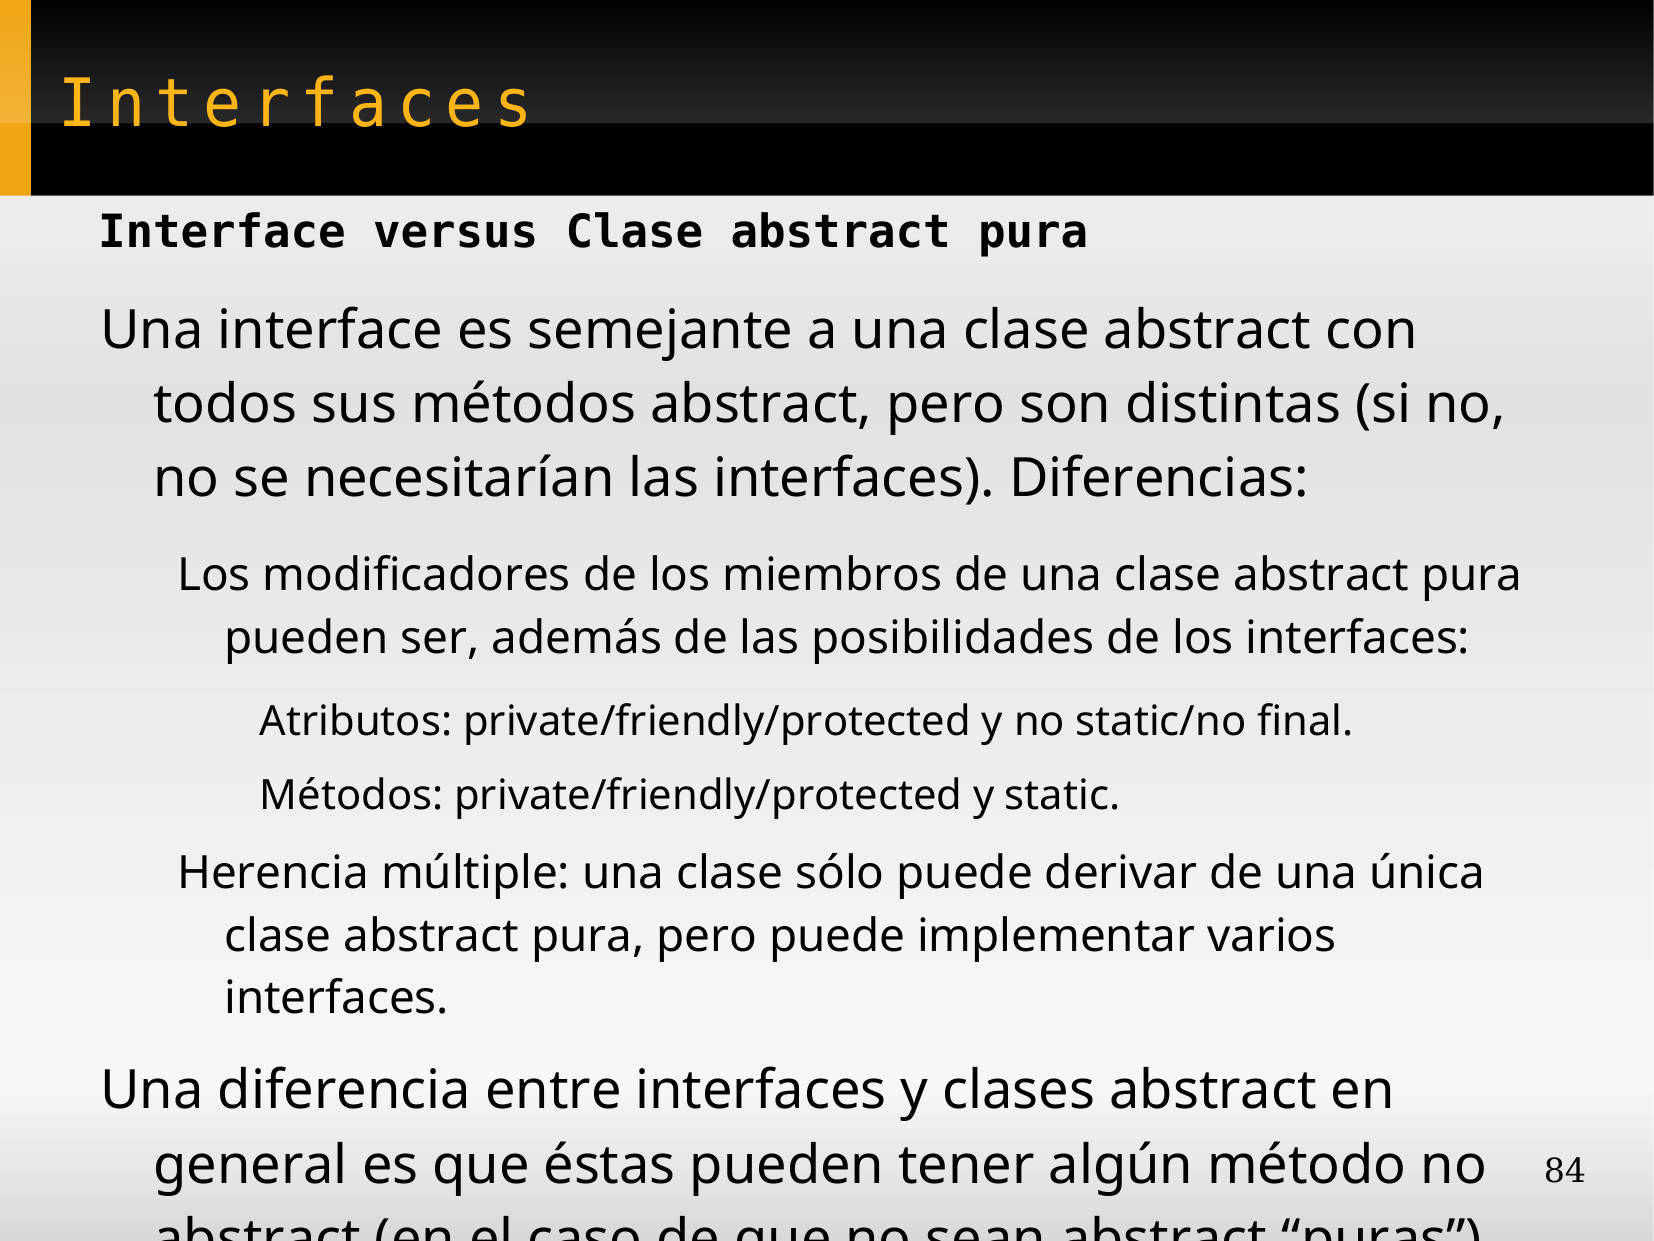

# Interfaces
Interface versus Clase abstract pura
Una interface es semejante a una clase abstract con todos sus métodos abstract, pero son distintas (si no, no se necesitarían las interfaces). Diferencias:
Los modificadores de los miembros de una clase abstract pura pueden ser, además de las posibilidades de los interfaces:
Atributos: private/friendly/protected y no static/no final.
Métodos: private/friendly/protected y static.
Herencia múltiple: una clase sólo puede derivar de una única clase abstract pura, pero puede implementar varios interfaces.
Una diferencia entre interfaces y clases abstract en general es que éstas pueden tener algún método no abstract (en el caso de que no sean abstract “puras”)
84